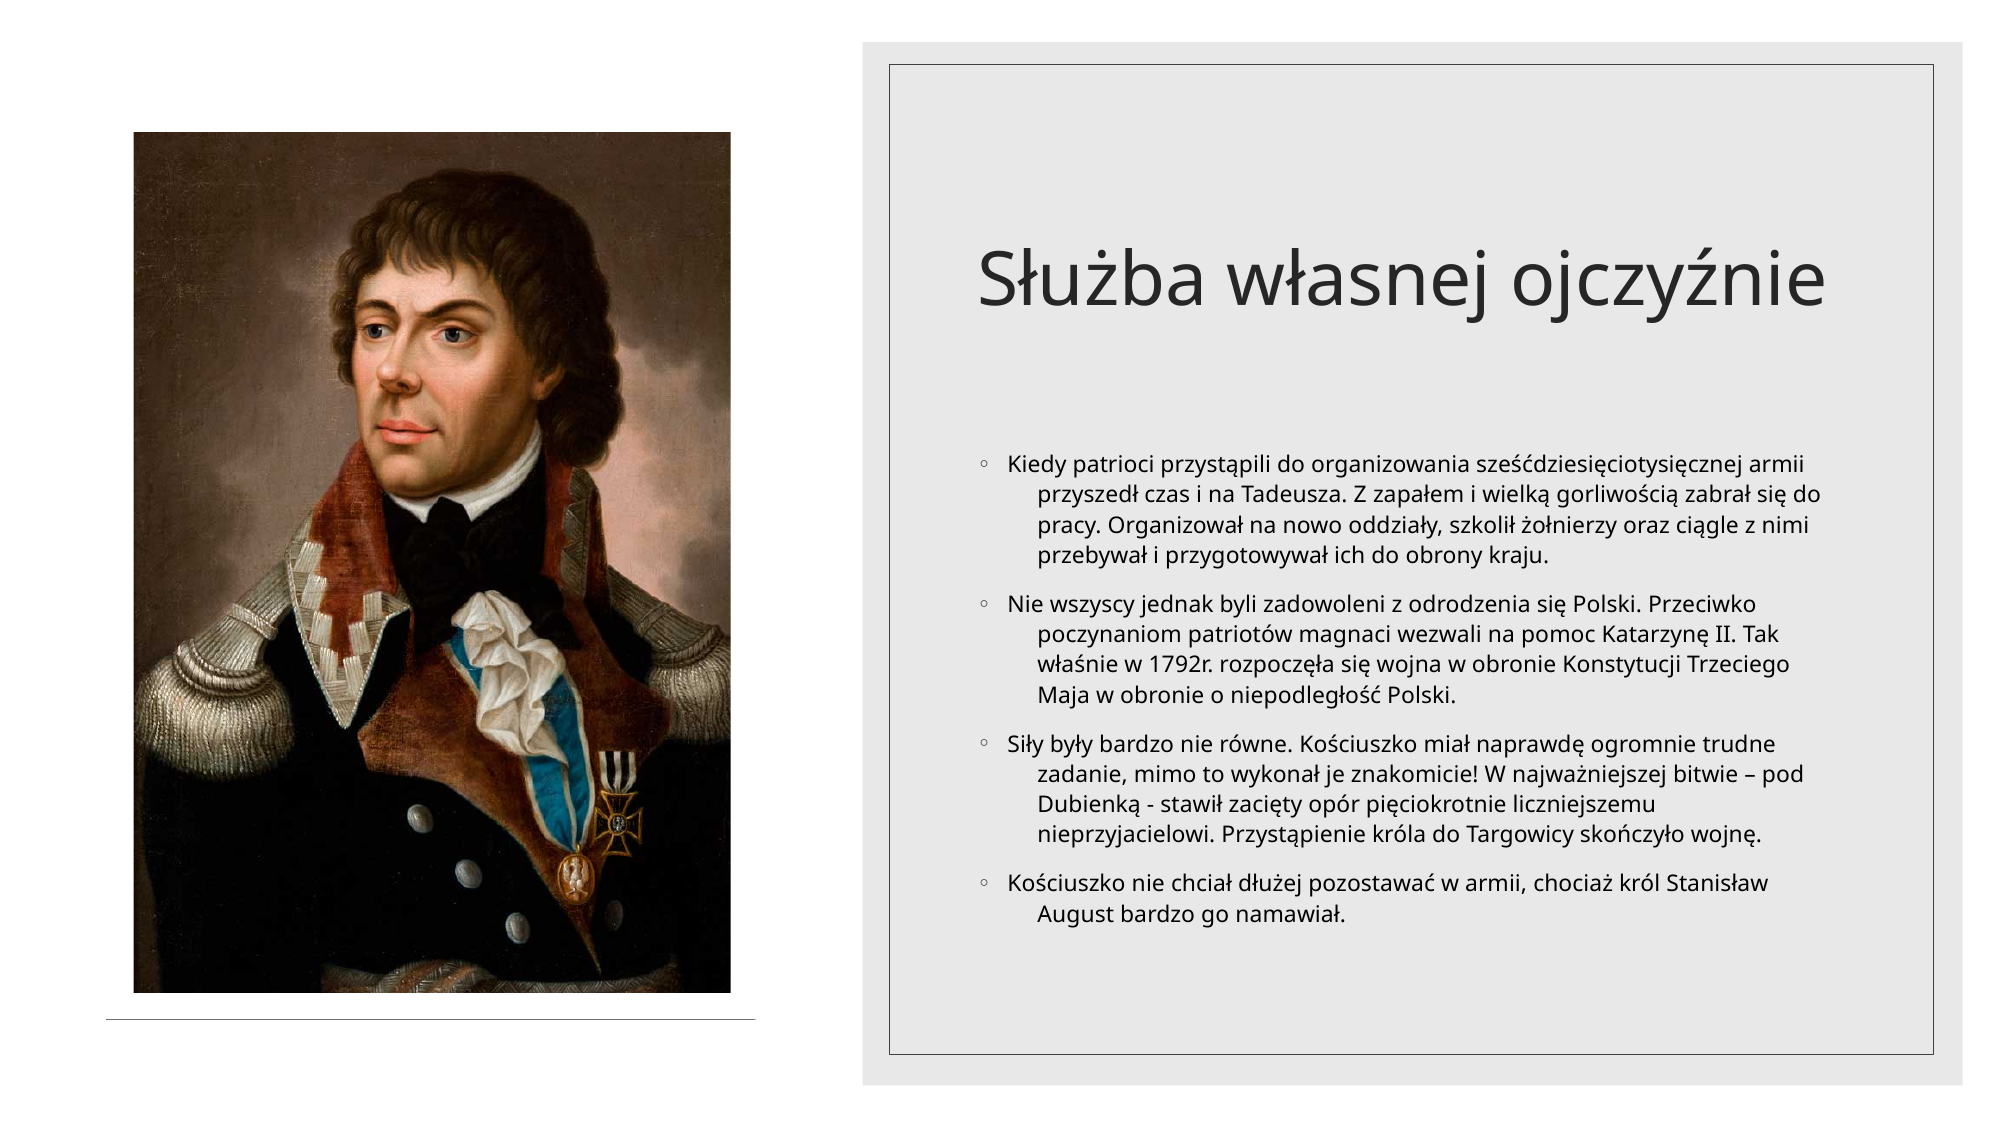

# Służba własnej ojczyźnie
Kiedy patrioci przystąpili do organizowania sześćdziesięciotysięcznej armii przyszedł czas i na Tadeusza. Z zapałem i wielką gorliwością zabrał się do pracy. Organizował na nowo oddziały, szkolił żołnierzy oraz ciągle z nimi przebywał i przygotowywał ich do obrony kraju.
Nie wszyscy jednak byli zadowoleni z odrodzenia się Polski. Przeciwko poczynaniom patriotów magnaci wezwali na pomoc Katarzynę II. Tak właśnie w 1792r. rozpoczęła się wojna w obronie Konstytucji Trzeciego Maja w obronie o niepodległość Polski.
Siły były bardzo nie równe. Kościuszko miał naprawdę ogromnie trudne zadanie, mimo to wykonał je znakomicie! W najważniejszej bitwie – pod Dubienką - stawił zacięty opór pięciokrotnie liczniejszemu nieprzyjacielowi. Przystąpienie króla do Targowicy skończyło wojnę.
Kościuszko nie chciał dłużej pozostawać w armii, chociaż król Stanisław August bardzo go namawiał.